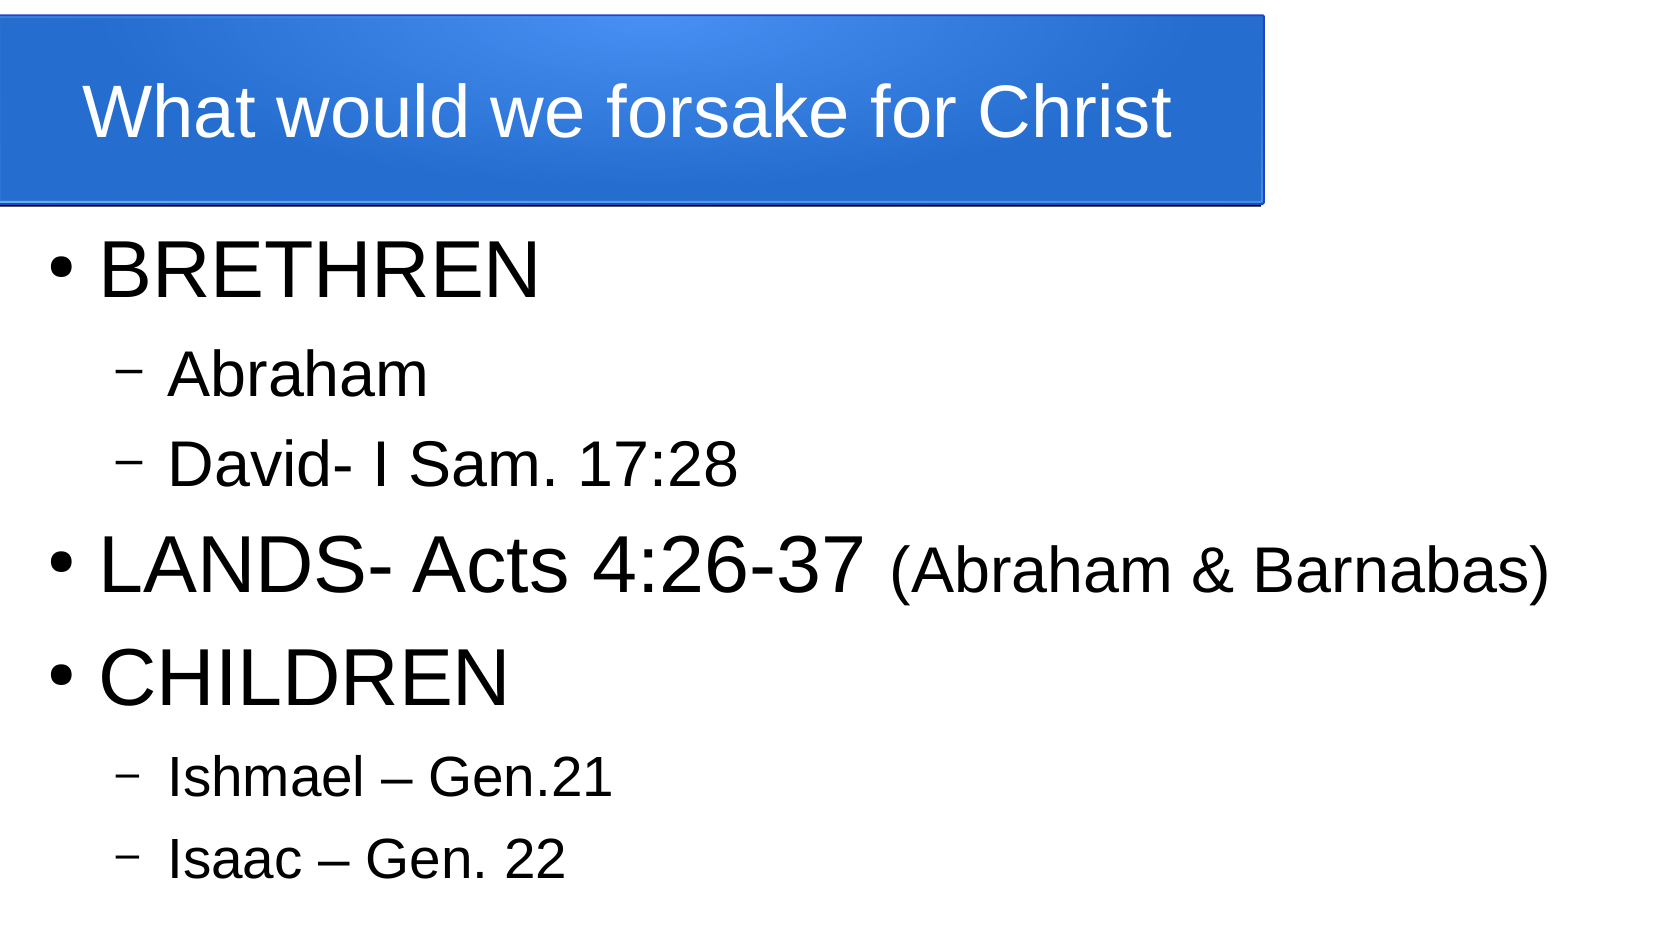

# What would we forsake for Christ
BRETHREN
Abraham
David- I Sam. 17:28
LANDS- Acts 4:26-37 (Abraham & Barnabas)
CHILDREN
Ishmael – Gen.21
Isaac – Gen. 22